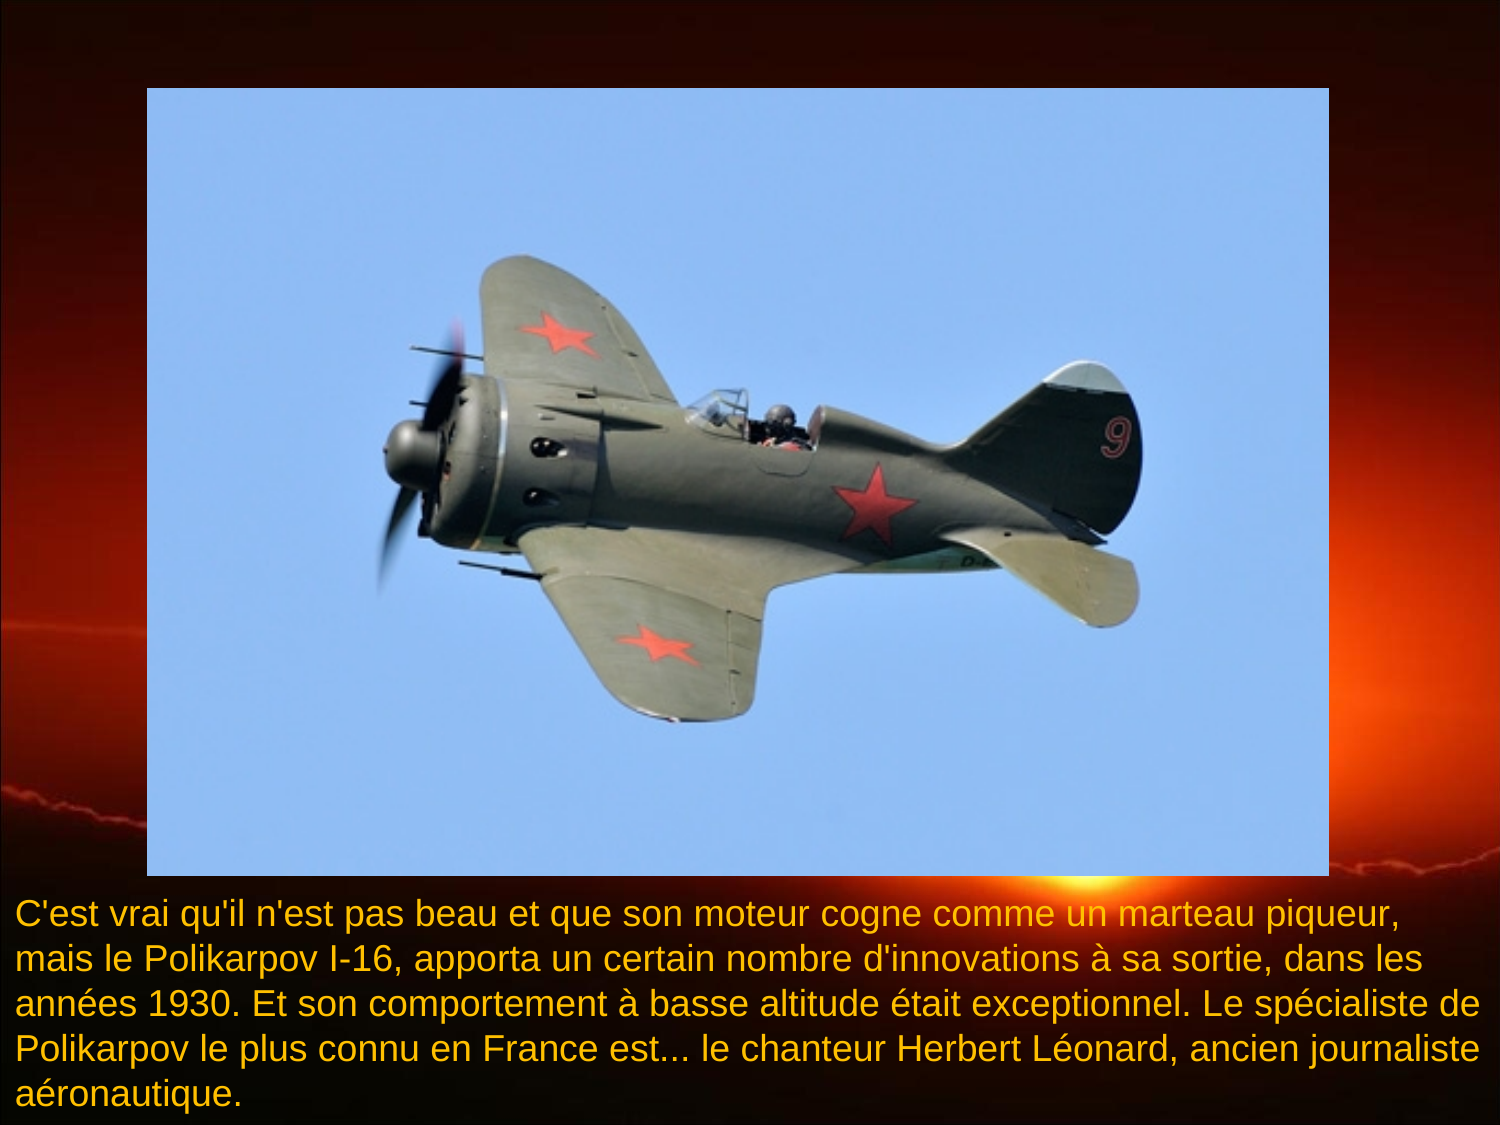

C'est vrai qu'il n'est pas beau et que son moteur cogne comme un marteau piqueur, mais le Polikarpov I-16, apporta un certain nombre d'innovations à sa sortie, dans les années 1930. Et son comportement à basse altitude était exceptionnel. Le spécialiste de Polikarpov le plus connu en France est... le chanteur Herbert Léonard, ancien journaliste aéronautique.